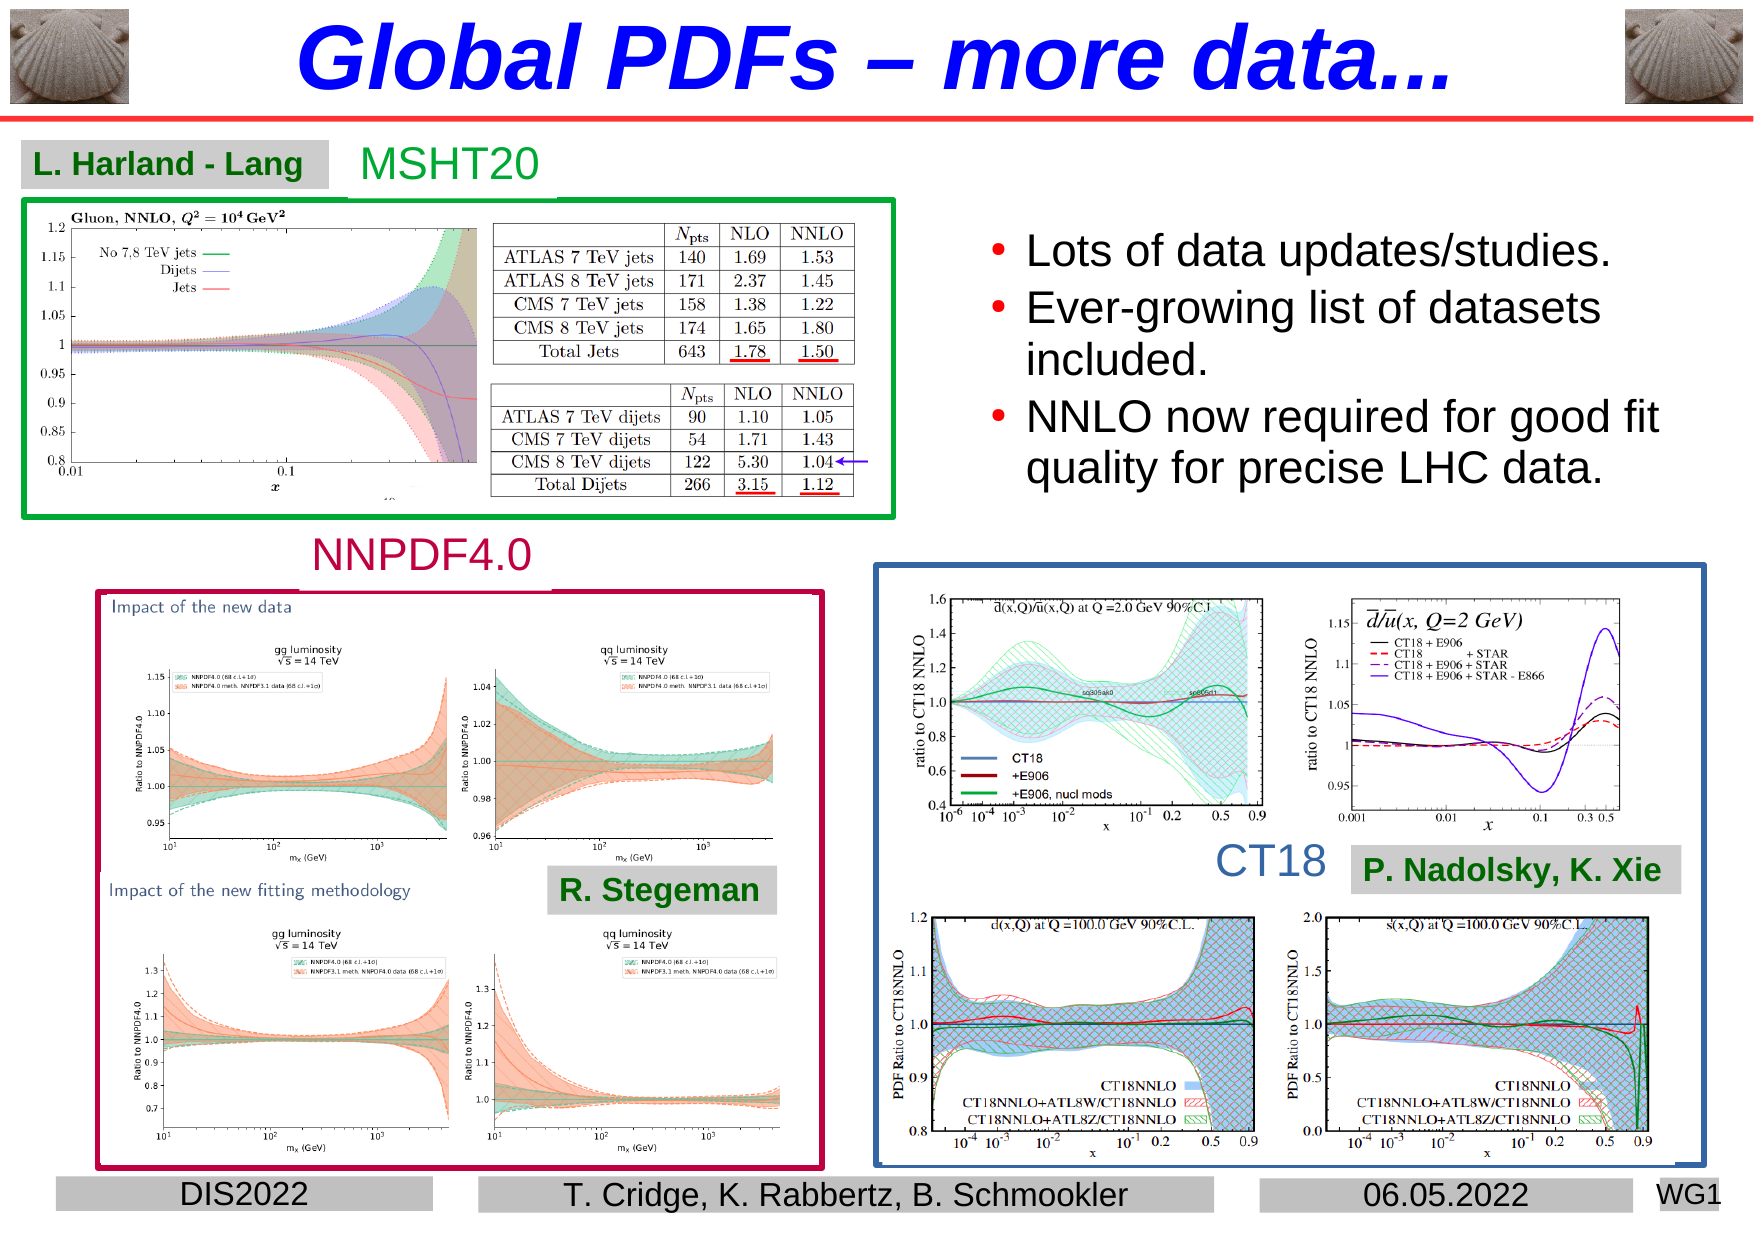

# Global PDFs – more data...
MSHT20
L. Harland - Lang
Lots of data updates/studies.
Ever-growing list of datasets included.
NNLO now required for good fit quality for precise LHC data.
NNPDF4.0
CT18
P. Nadolsky, K. Xie
R. Stegeman